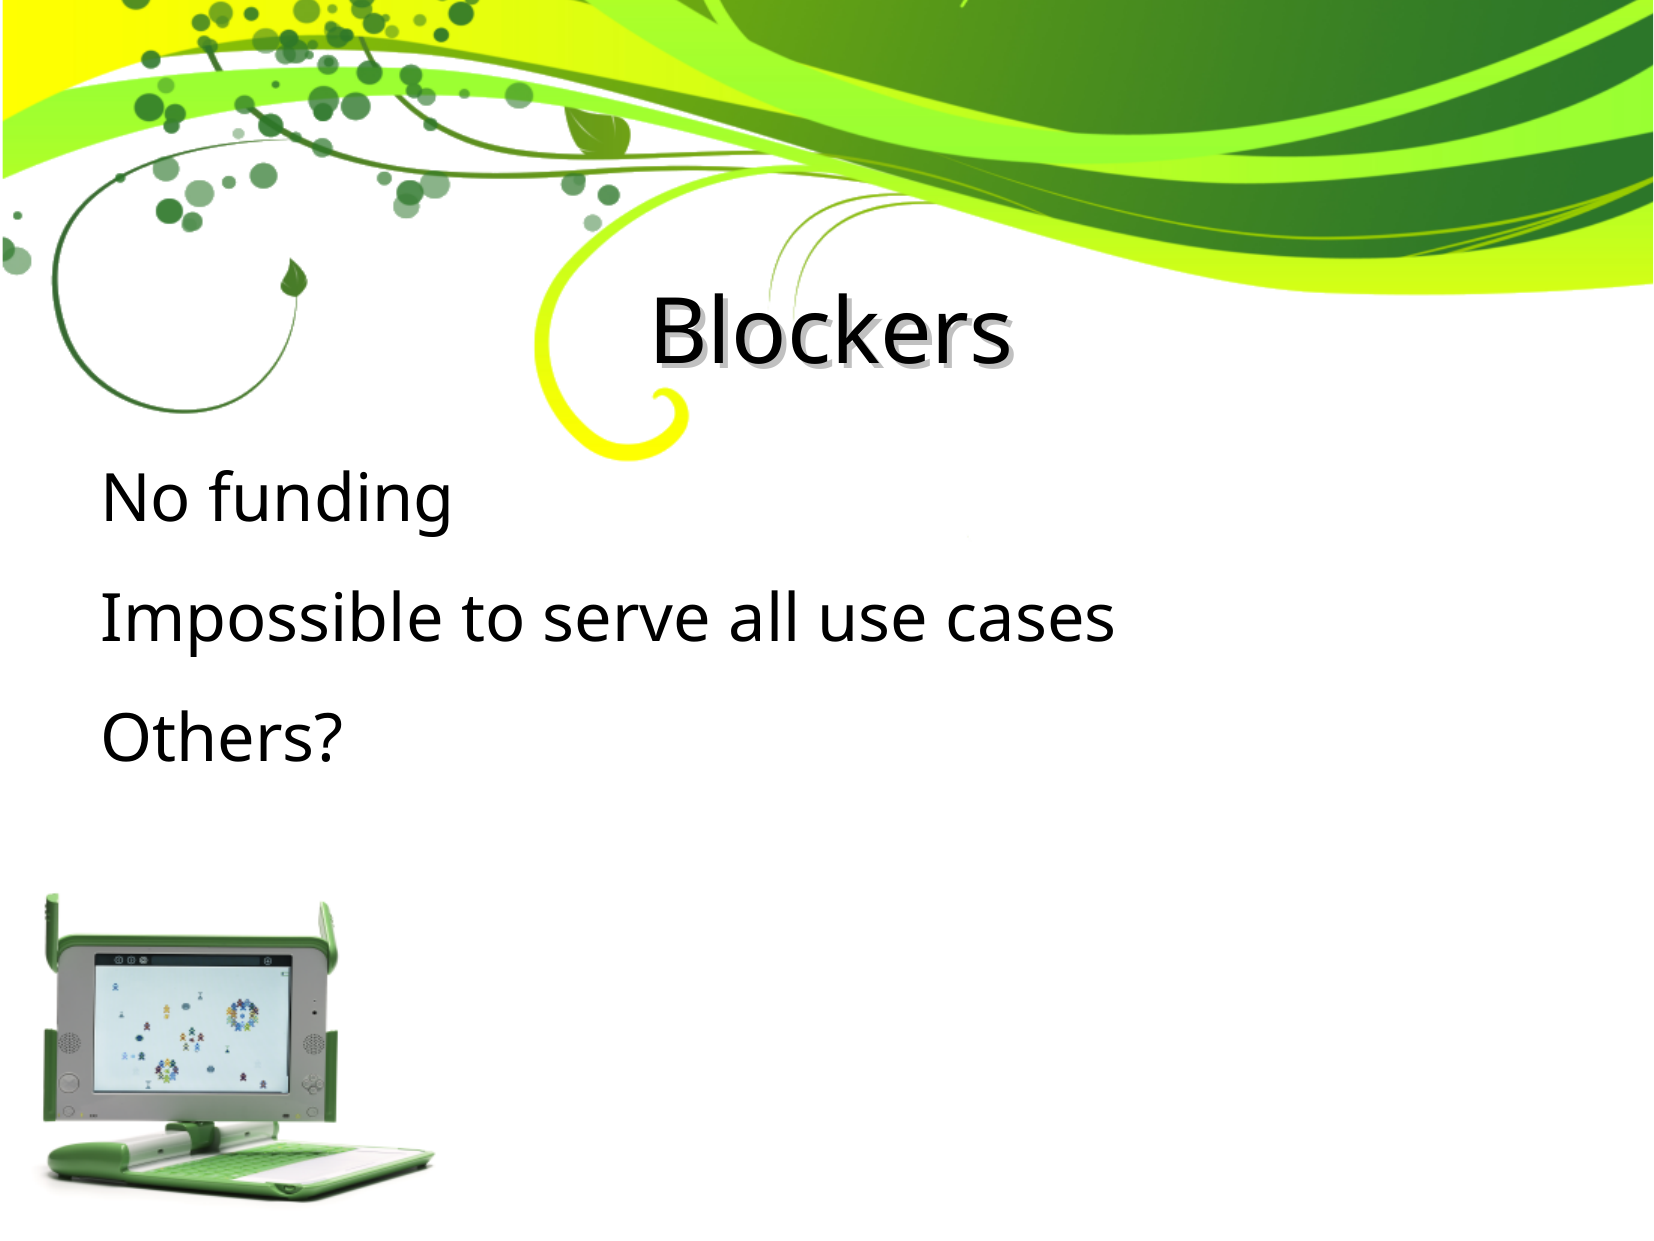

# Blockers
No funding
Impossible to serve all use cases
Others?